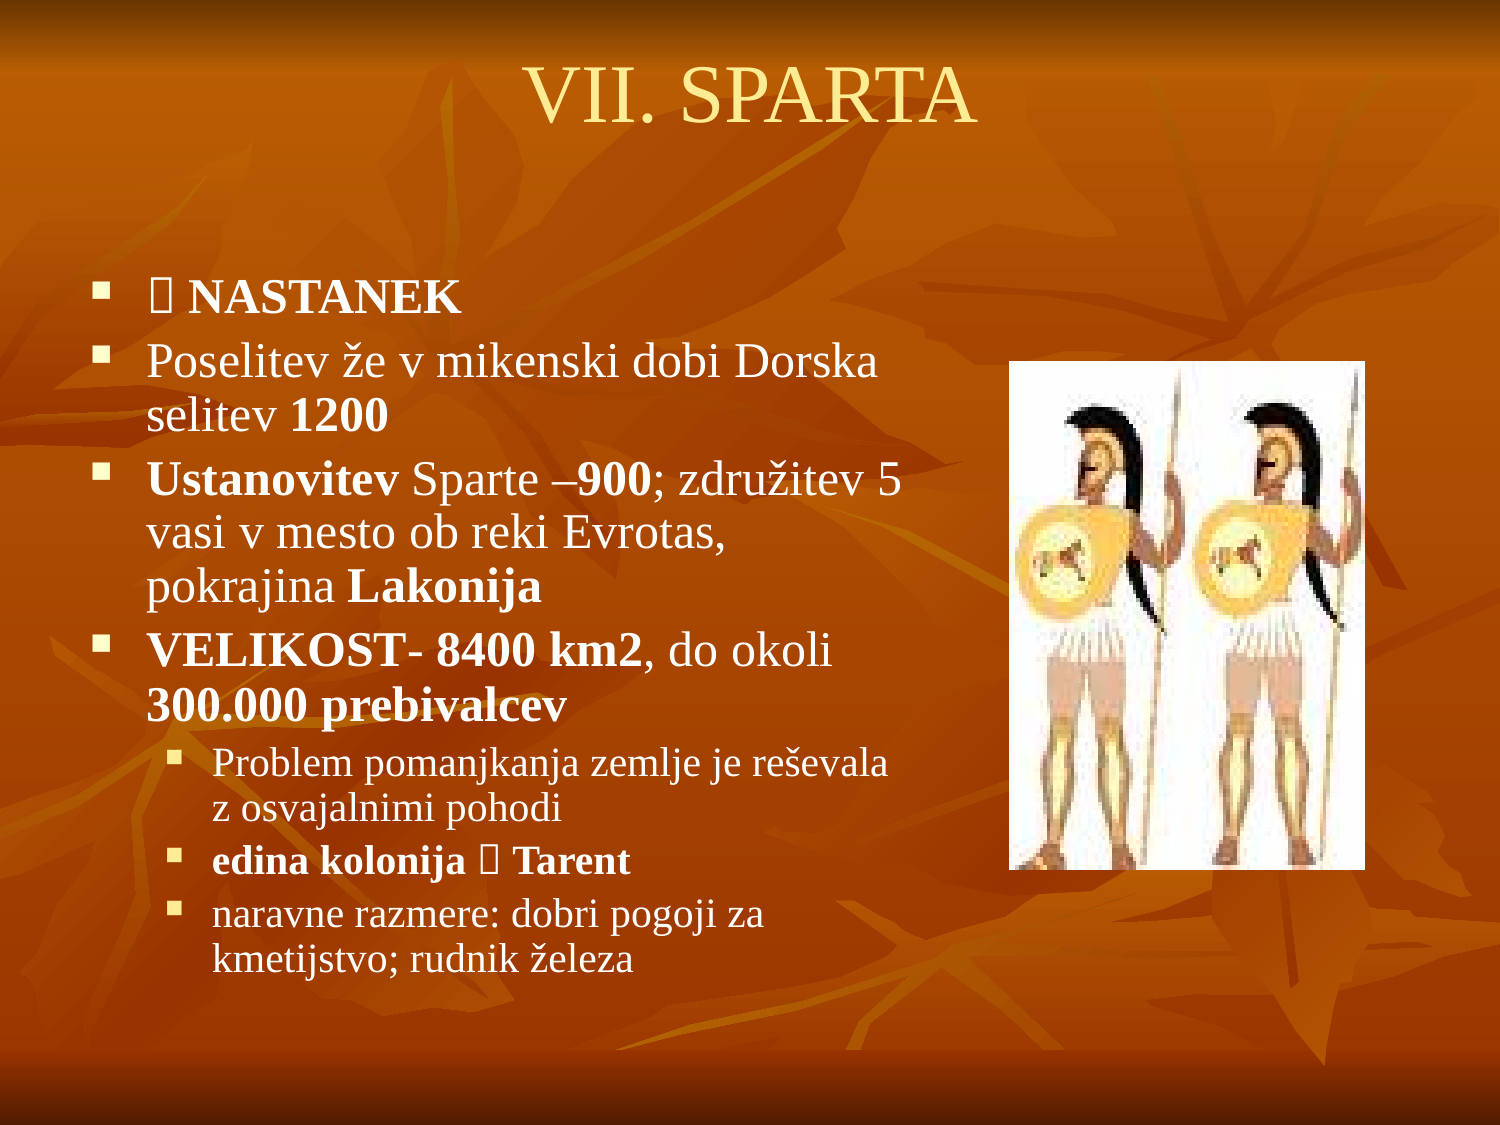

# VII. SPARTA
 NASTANEK
Poselitev že v mikenski dobi Dorska selitev 1200
Ustanovitev Sparte –900; združitev 5 vasi v mesto ob reki Evrotas, pokrajina Lakonija
VELIKOST- 8400 km2, do okoli 300.000 prebivalcev
Problem pomanjkanja zemlje je reševala z osvajalnimi pohodi
edina kolonija  Tarent
naravne razmere: dobri pogoji za kmetijstvo; rudnik železa